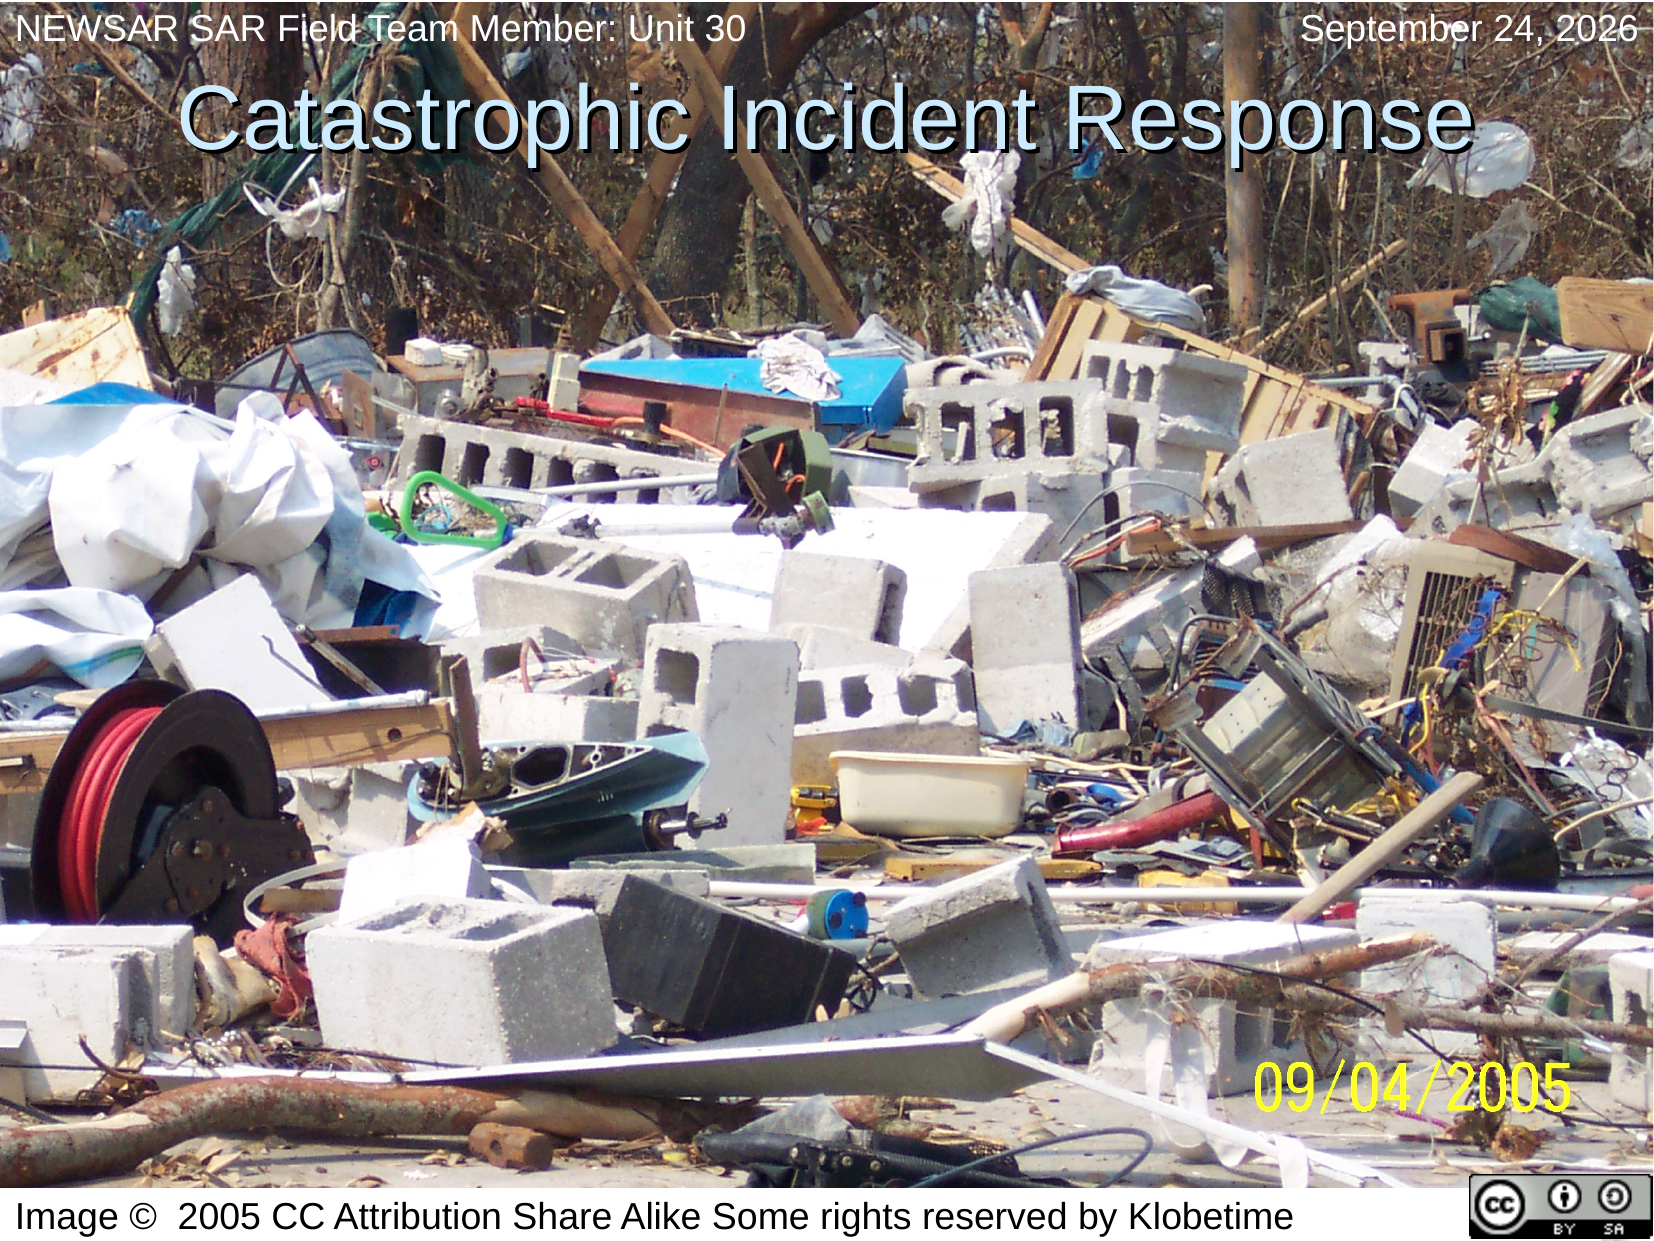

NEWSAR SAR Field Team Member: Unit 30
# Catastrophic Incident Response
Image © 2005 CC Attribution Share Alike Some rights reserved by Klobetime